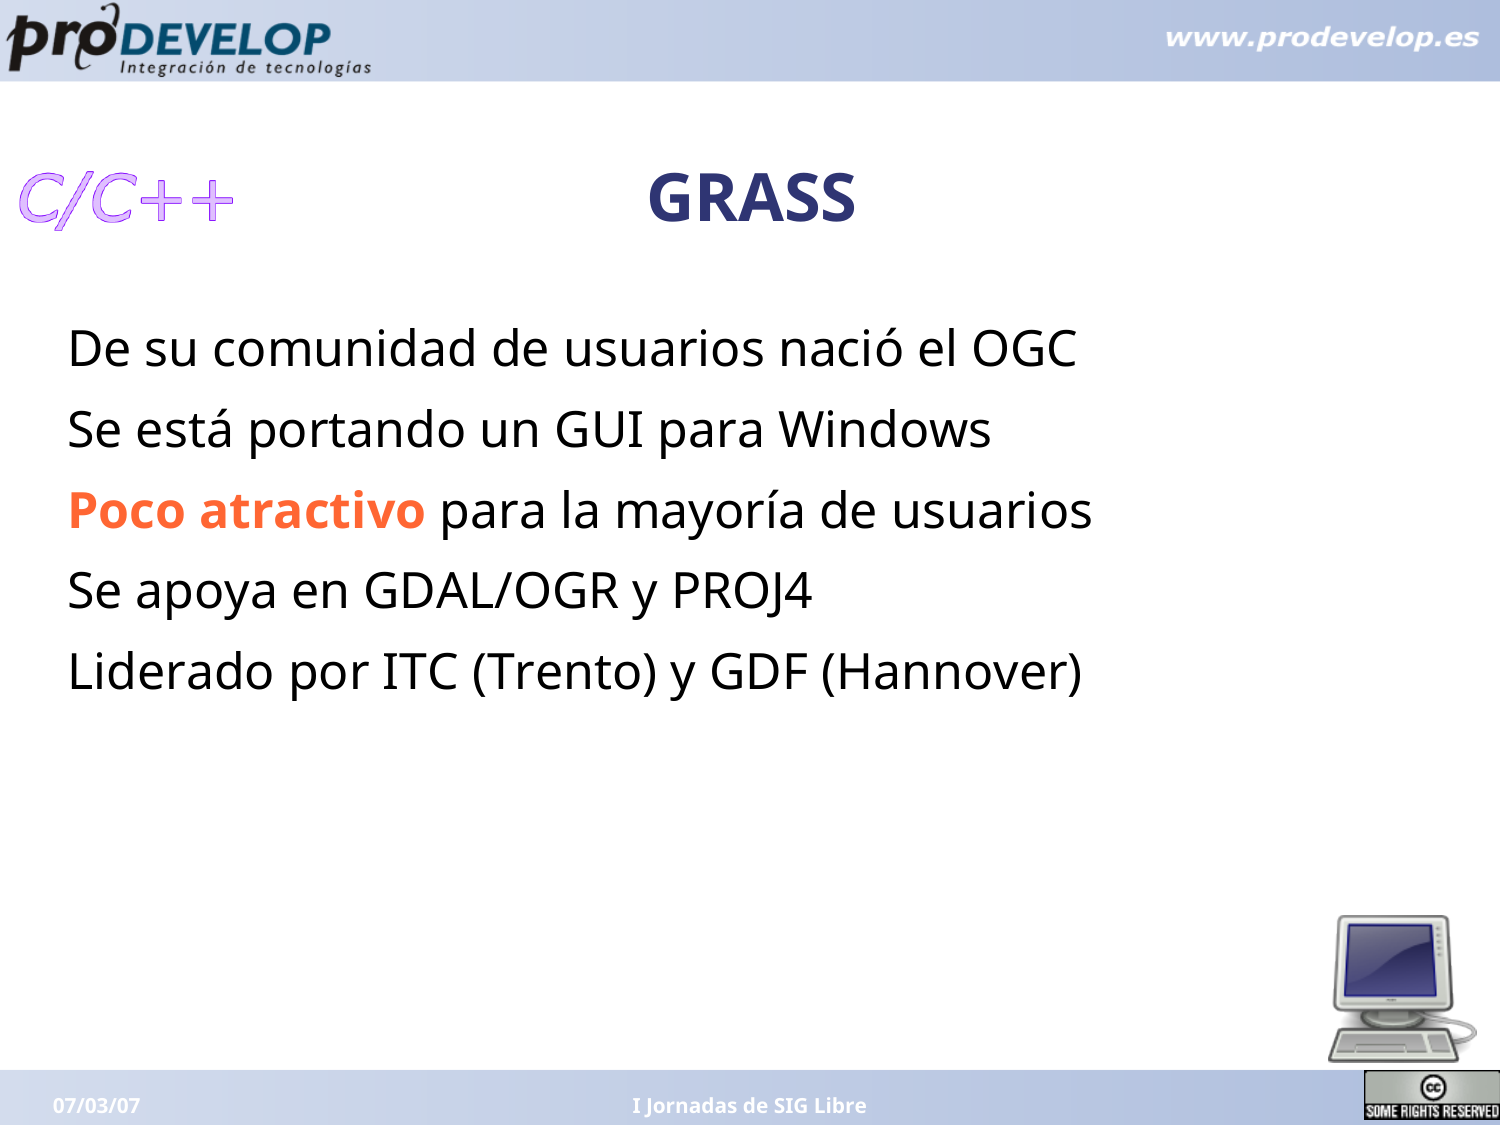

# GRASS
De su comunidad de usuarios nació el OGC
Se está portando un GUI para Windows
Poco atractivo para la mayoría de usuarios
Se apoya en GDAL/OGR y PROJ4
Liderado por ITC (Trento) y GDF (Hannover)
25/10/2006
20
Plan Difusión Interna gvSIG v. 2.0